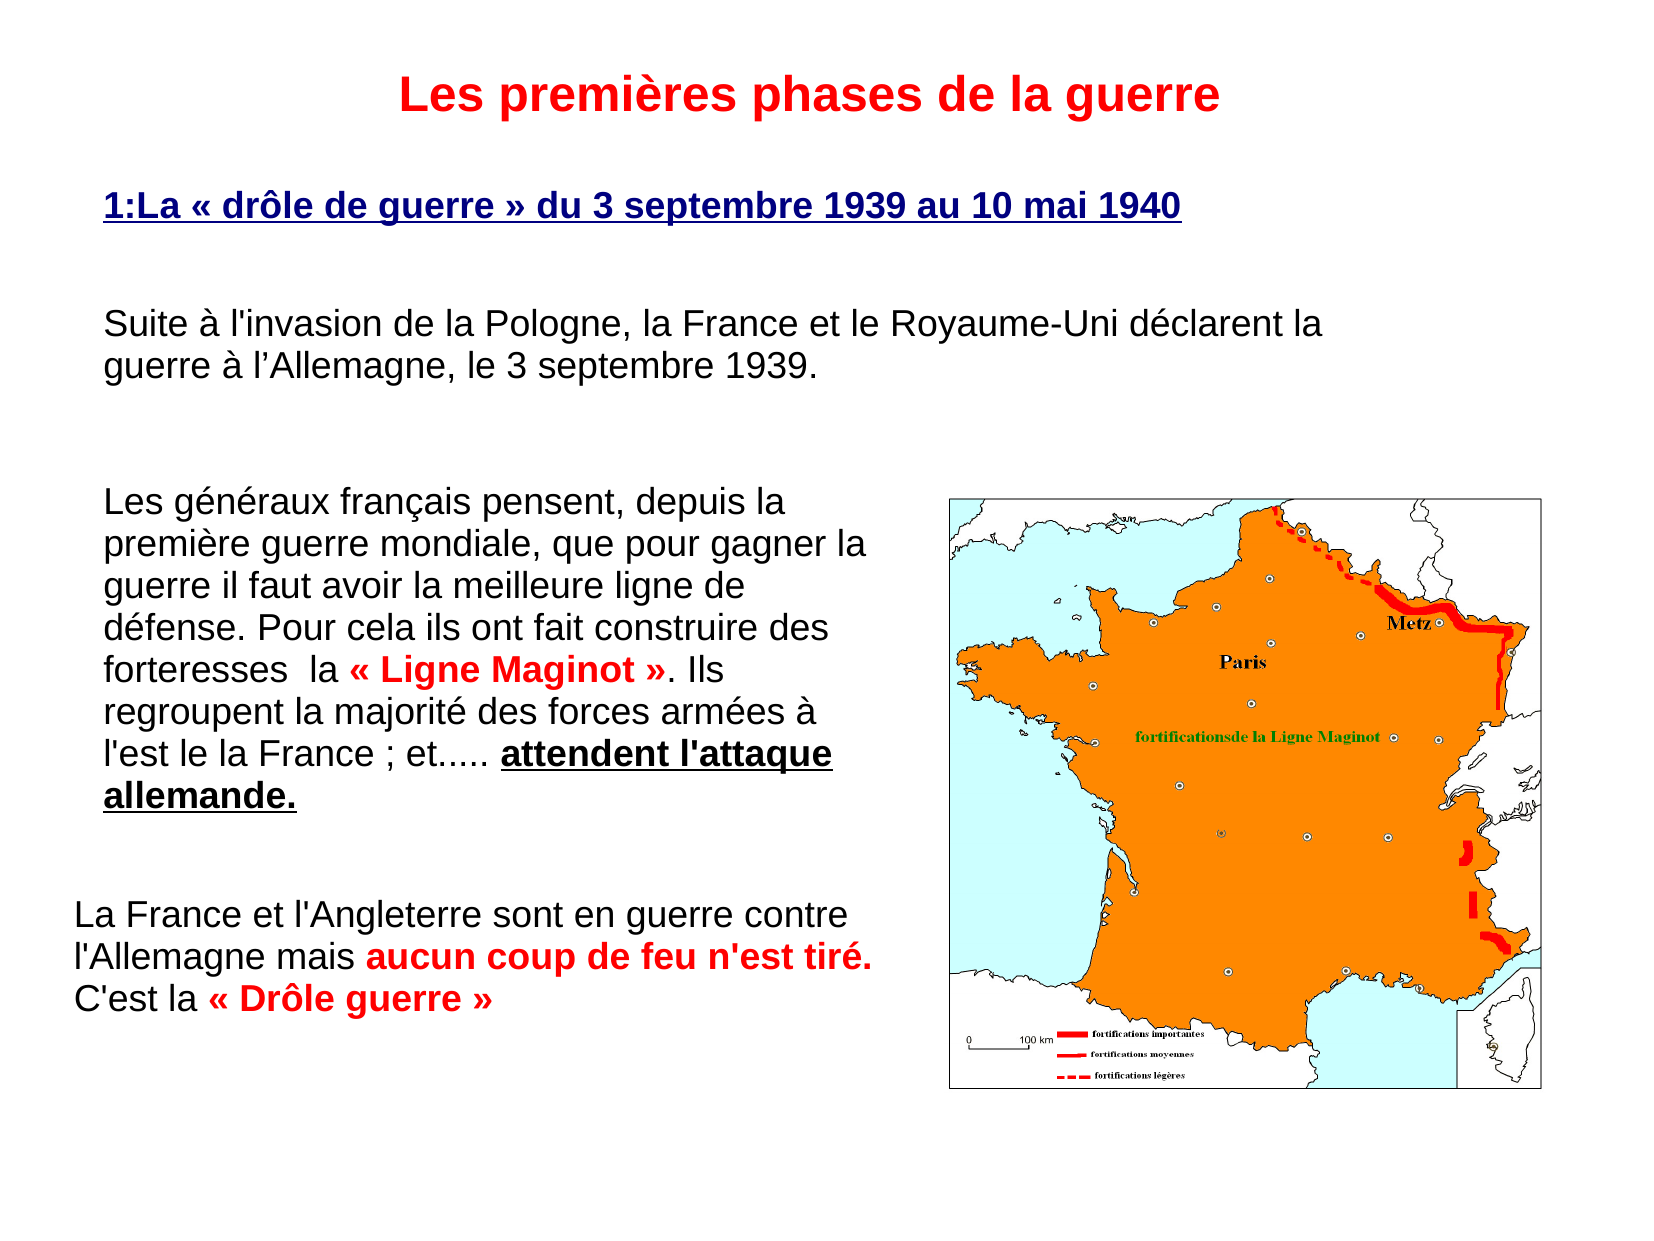

Les premières phases de la guerre
1:La « drôle de guerre » du 3 septembre 1939 au 10 mai 1940
Suite à l'invasion de la Pologne, la France et le Royaume-Uni déclarent la guerre à l’Allemagne, le 3 septembre 1939.
Les généraux français pensent, depuis la première guerre mondiale, que pour gagner la guerre il faut avoir la meilleure ligne de défense. Pour cela ils ont fait construire des forteresses la « Ligne Maginot ». Ils regroupent la majorité des forces armées à l'est le la France ; et..... attendent l'attaque allemande.
La France et l'Angleterre sont en guerre contre l'Allemagne mais aucun coup de feu n'est tiré.
C'est la « Drôle guerre »